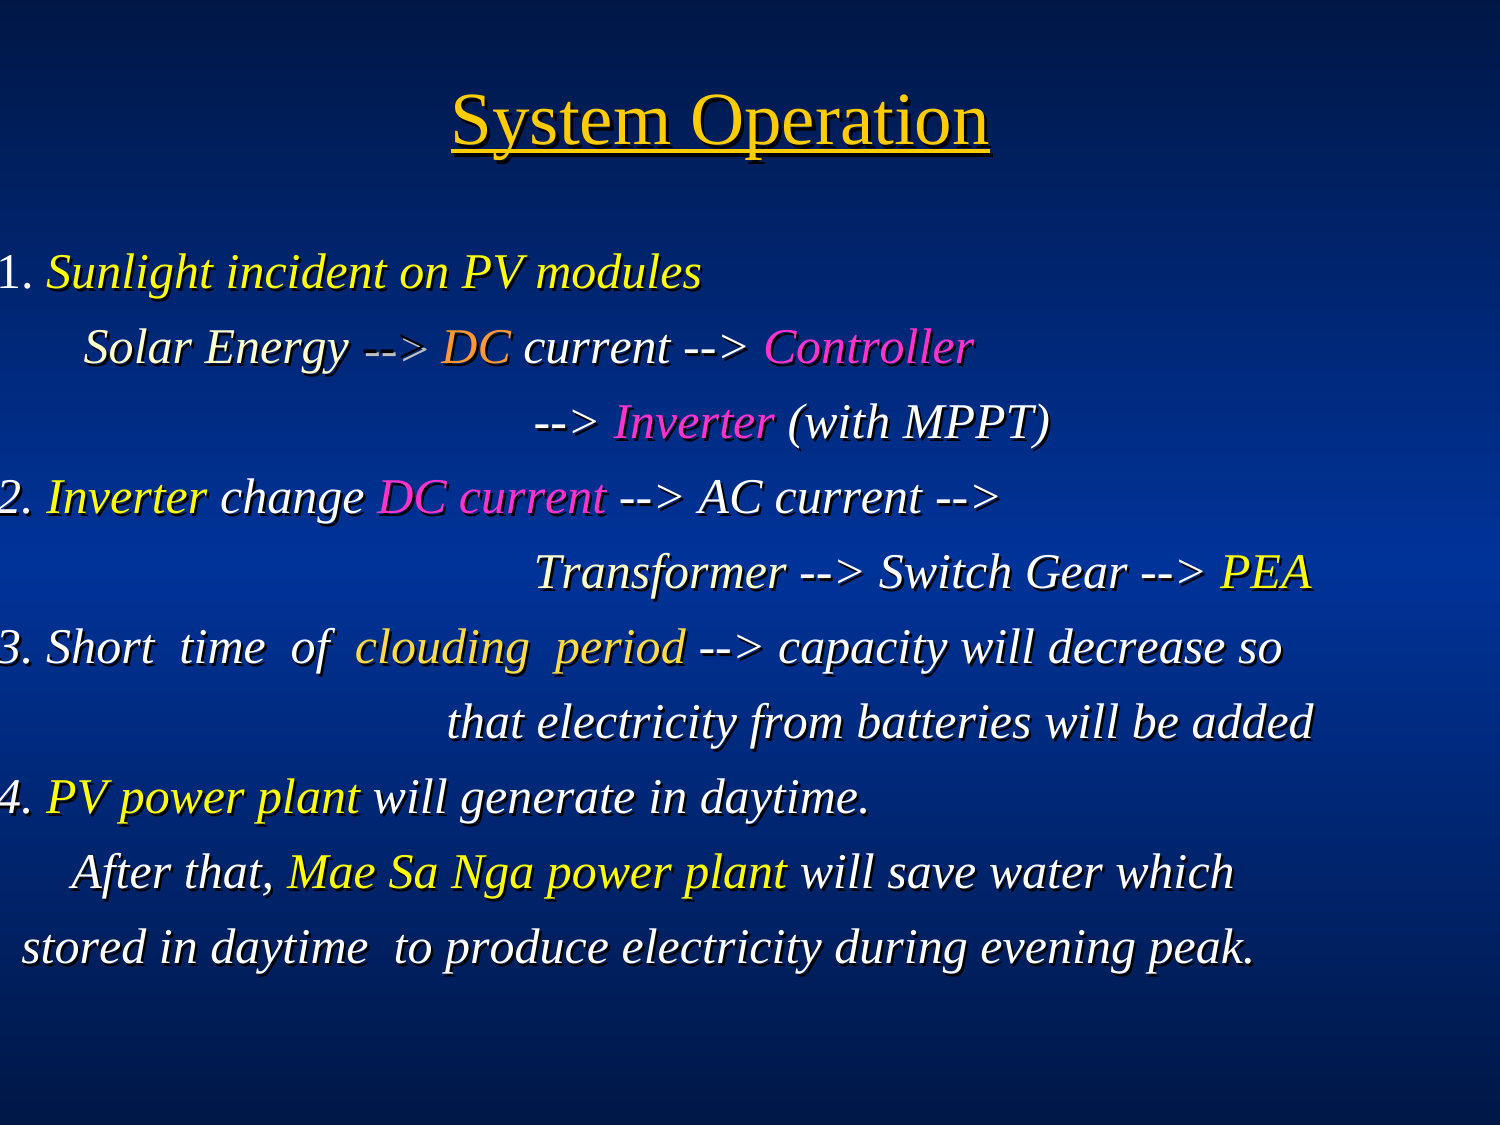

System Operation
1. Sunlight incident on PV modules
	Solar Energy --> DC current --> Controller
 			--> Inverter (with MPPT)
2. Inverter change DC current --> AC current -->
				Transformer --> Switch Gear --> PEA
3. Short time of clouding period --> capacity will decrease so
 that electricity from batteries will be added
4. PV power plant will generate in daytime.
 After that, Mae Sa Nga power plant will save water which
 stored in daytime to produce electricity during evening peak.